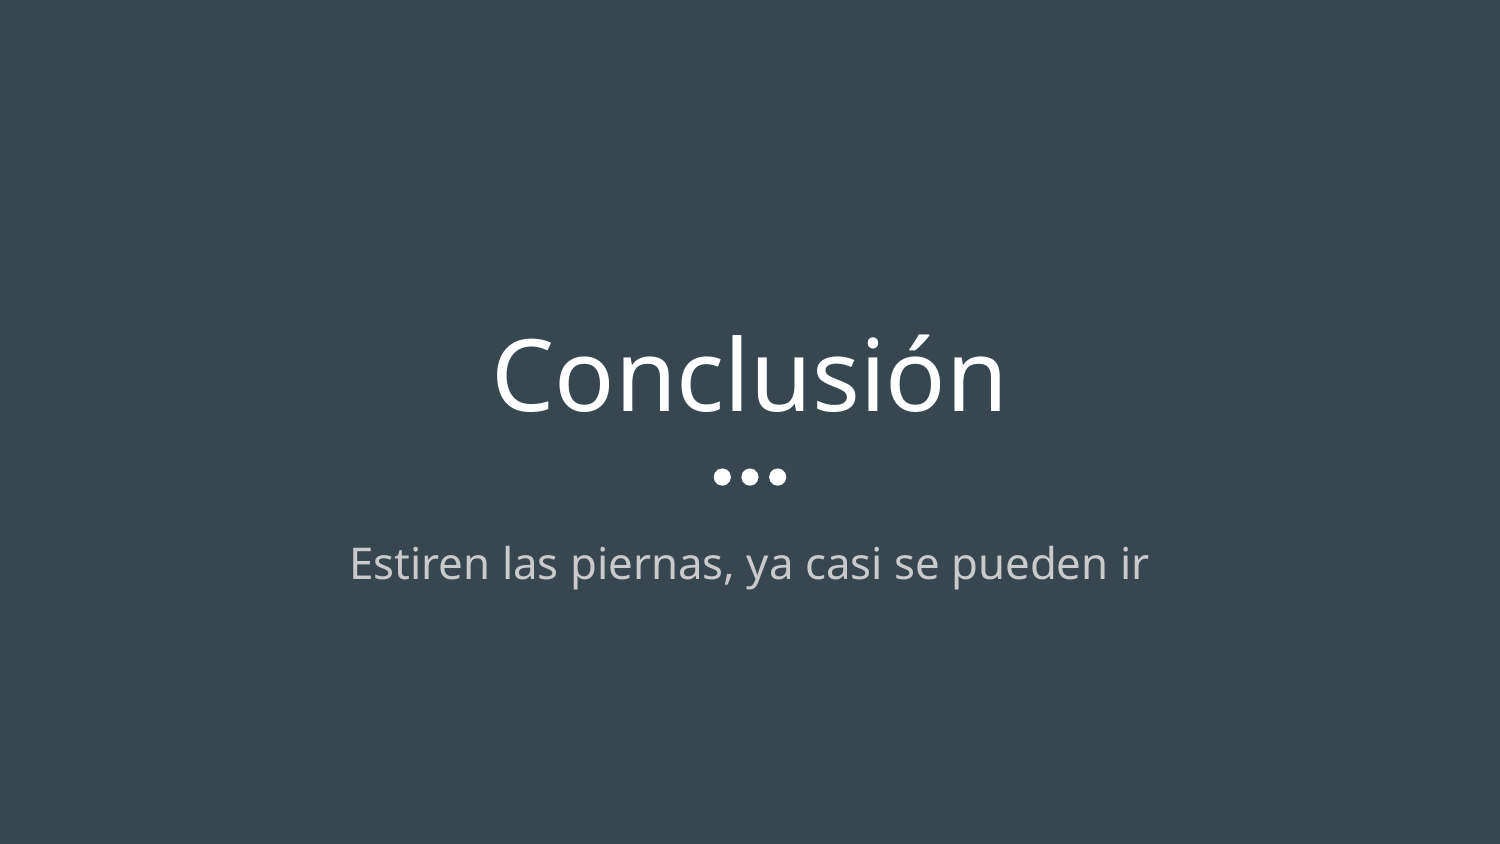

# Conclusión
Estiren las piernas, ya casi se pueden ir